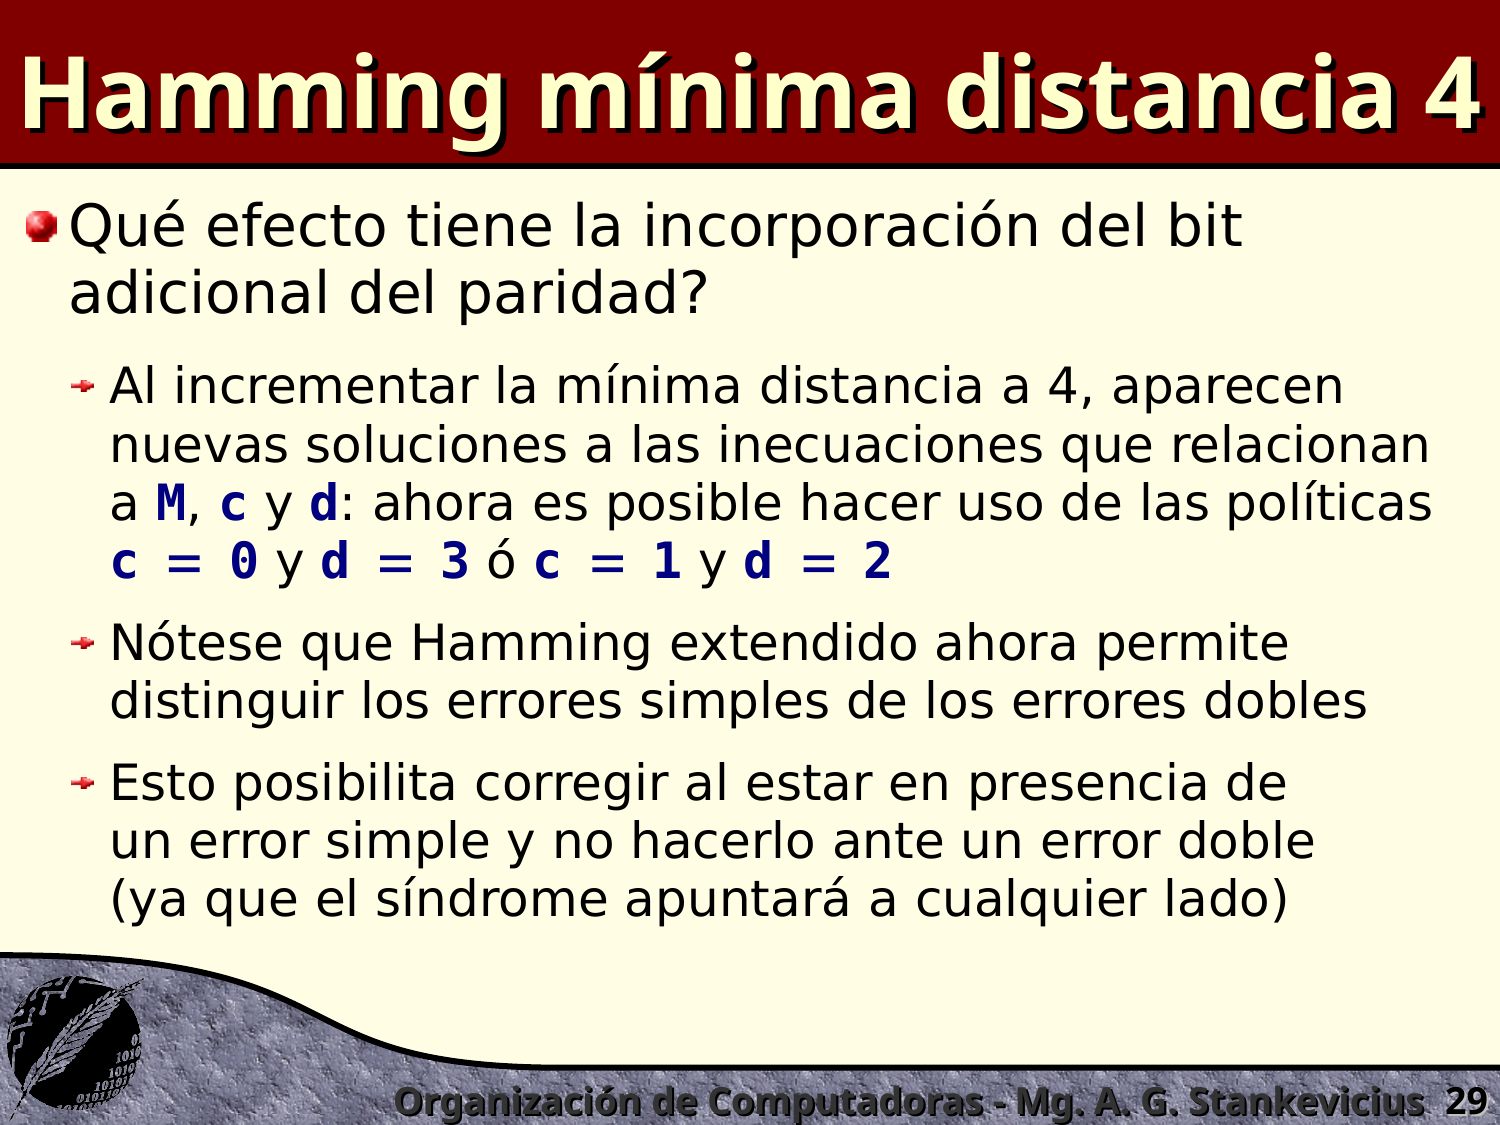

# Hamming mínima distancia 4
Qué efecto tiene la incorporación del bit adicional del paridad?
Al incrementar la mínima distancia a 4, aparecen nuevas soluciones a las inecuaciones que relacionan
a M, c y d: ahora es posible hacer uso de las políticas
c = 0 y d = 3 ó c = 1 y d = 2
Nótese que Hamming extendido ahora permite distinguir los errores simples de los errores dobles
Esto posibilita corregir al estar en presencia de
un error simple y no hacerlo ante un error doble
(ya que el síndrome apuntará a cualquier lado)
29